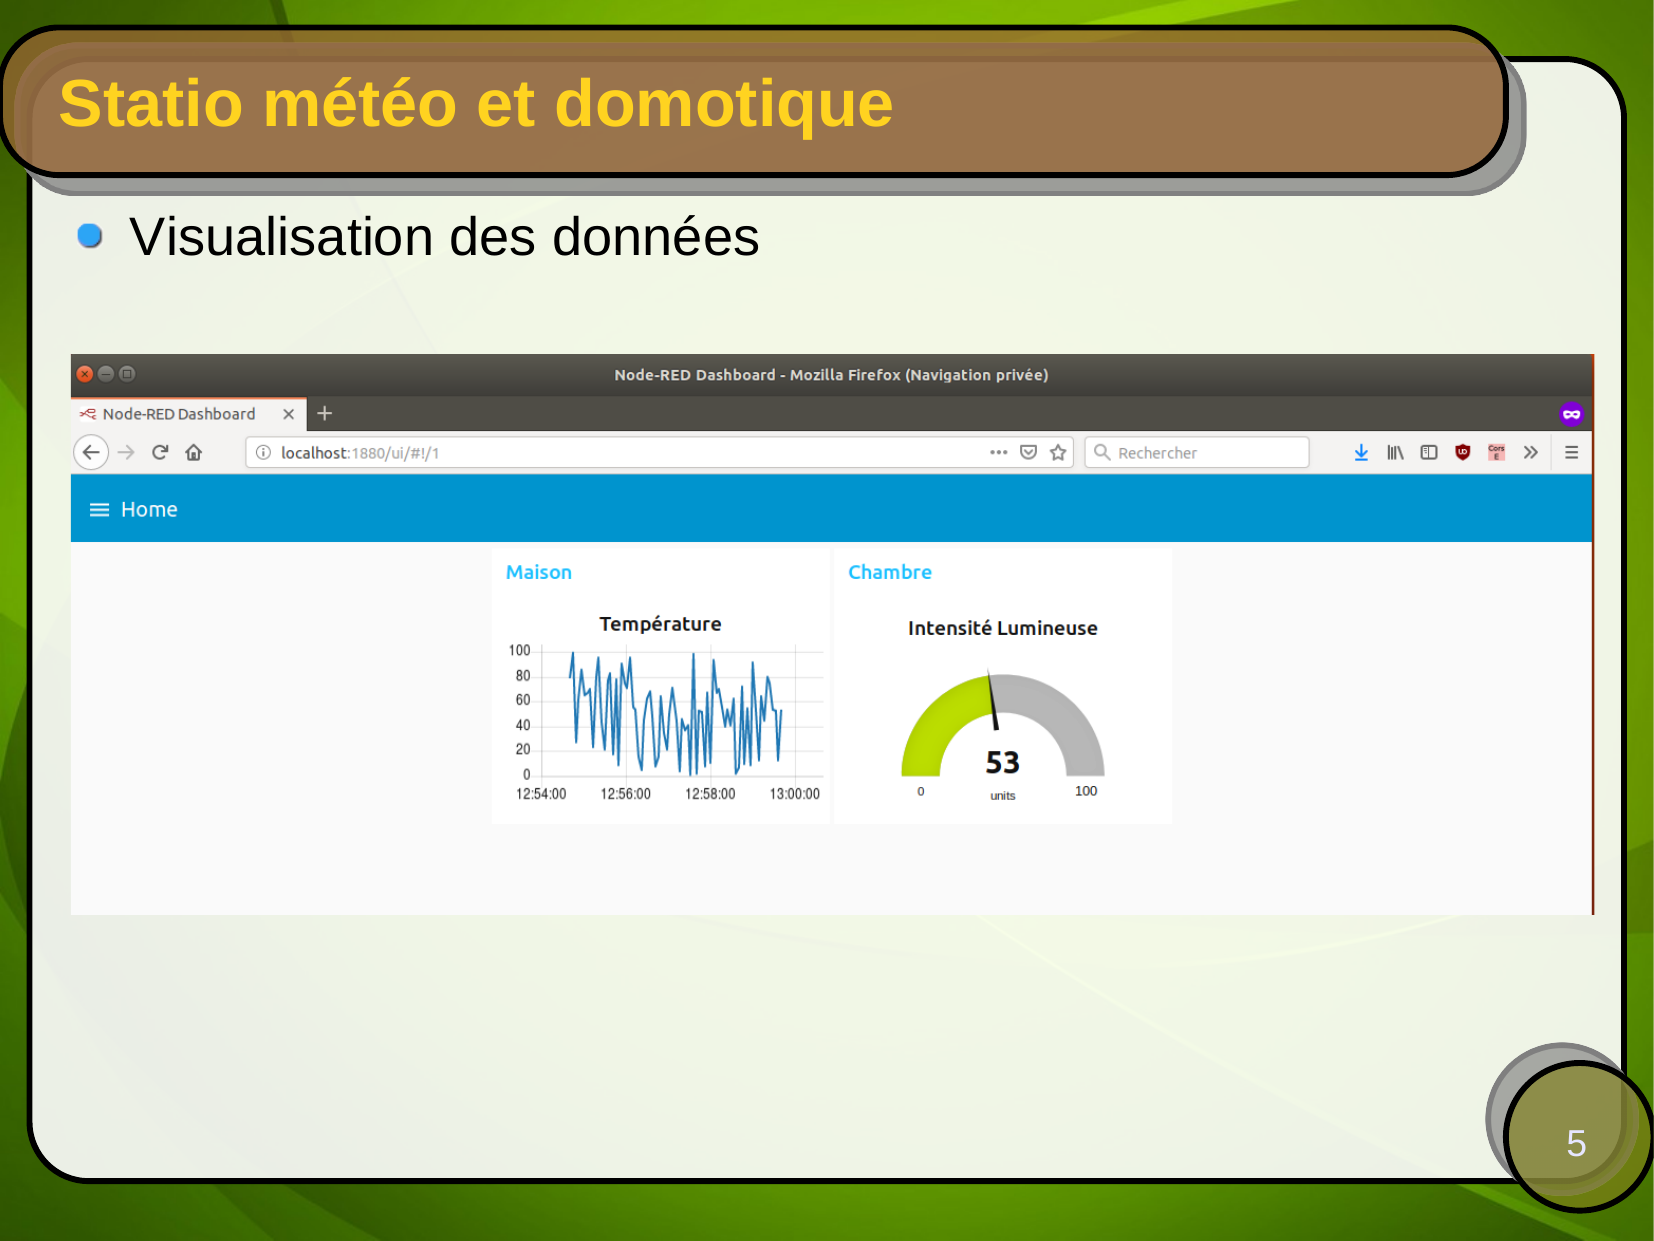

# Statio météo et domotique
Visualisation des données
5